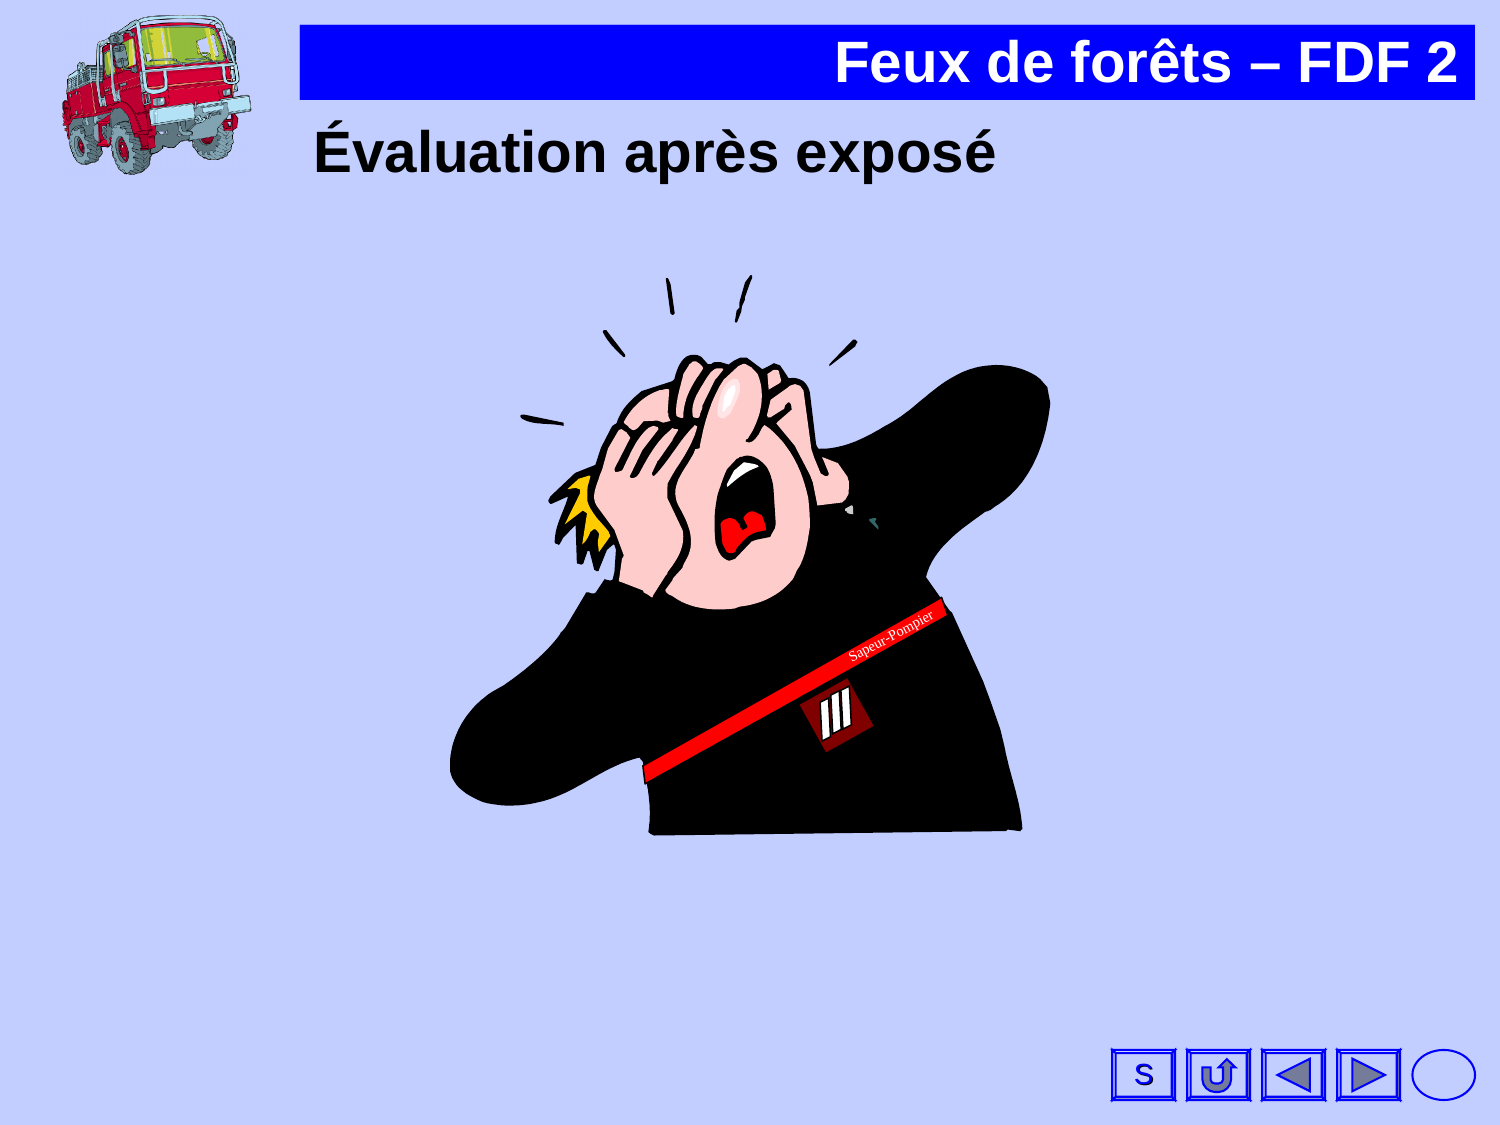

Feux de forêts – FDF 2
Évaluation après exposé
Sapeur-Pompier